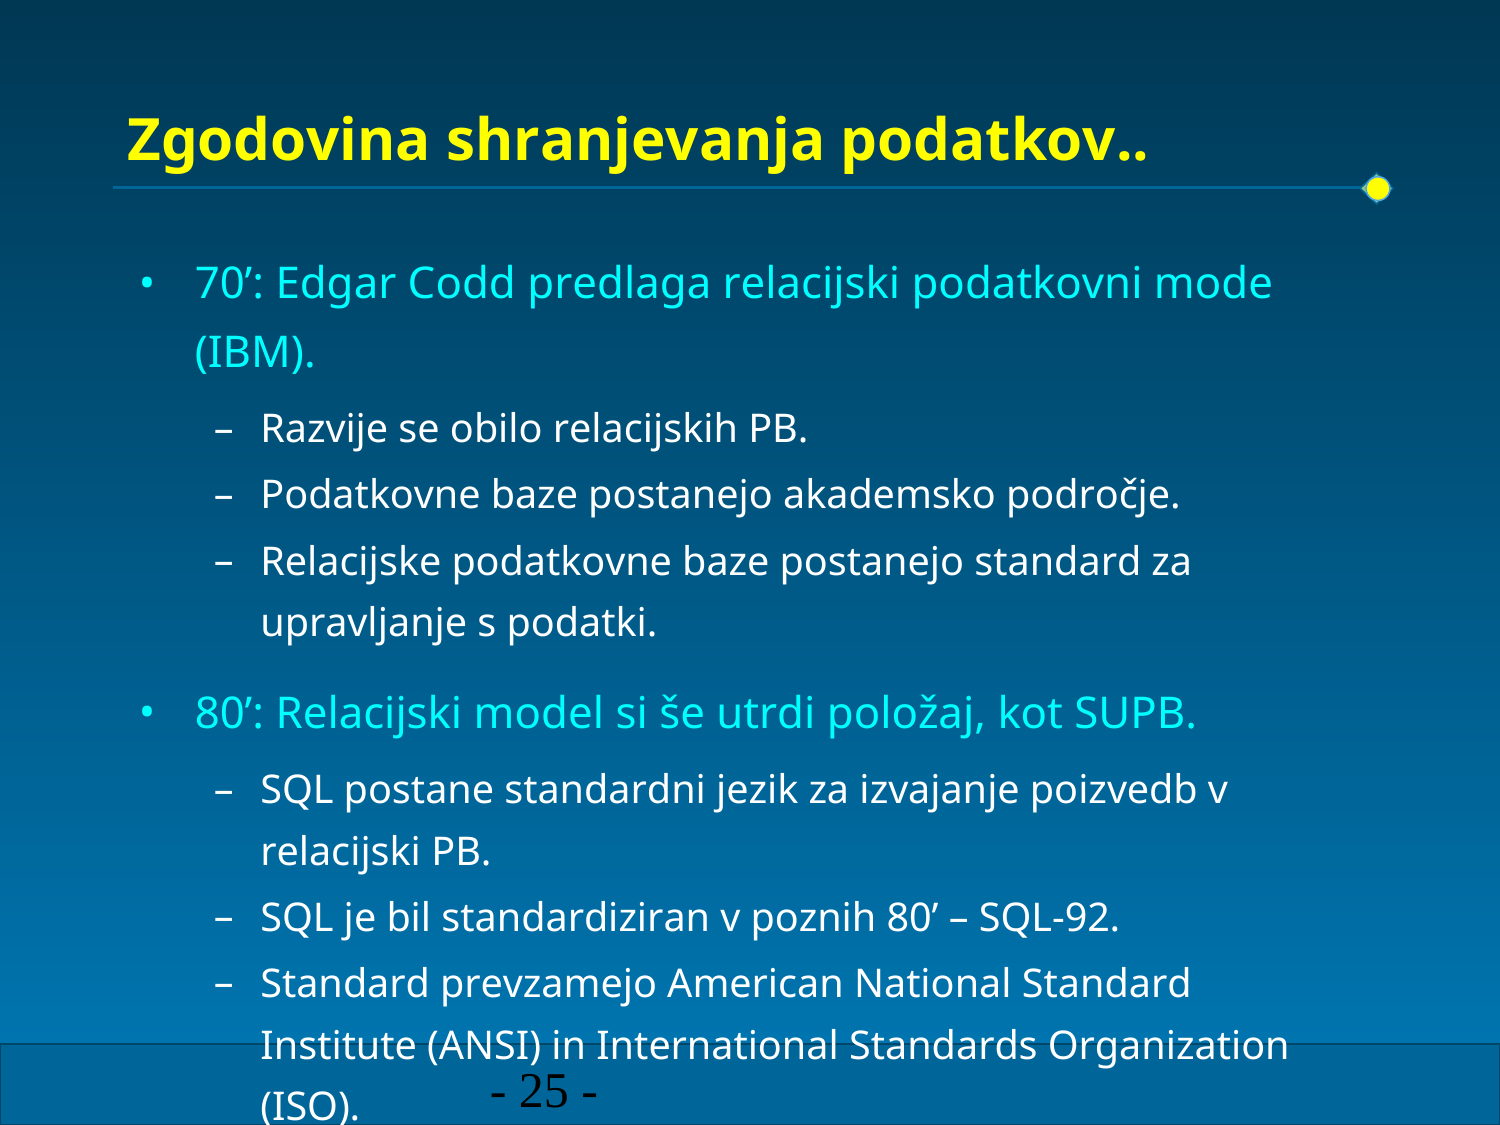

# Zgodovina shranjevanja podatkov..
70’: Edgar Codd predlaga relacijski podatkovni mode (IBM).
Razvije se obilo relacijskih PB.
Podatkovne baze postanejo akademsko področje.
Relacijske podatkovne baze postanejo standard za upravljanje s podatki.
80’: Relacijski model si še utrdi položaj, kot SUPB.
SQL postane standardni jezik za izvajanje poizvedb v relacijski PB.
SQL je bil standardiziran v poznih 80’ – SQL-92.
Standard prevzamejo American National Standard Institute (ANSI) in International Standards Organization (ISO).
Pojavi se programiranje transakcij.
(c) Pearson Education 2005